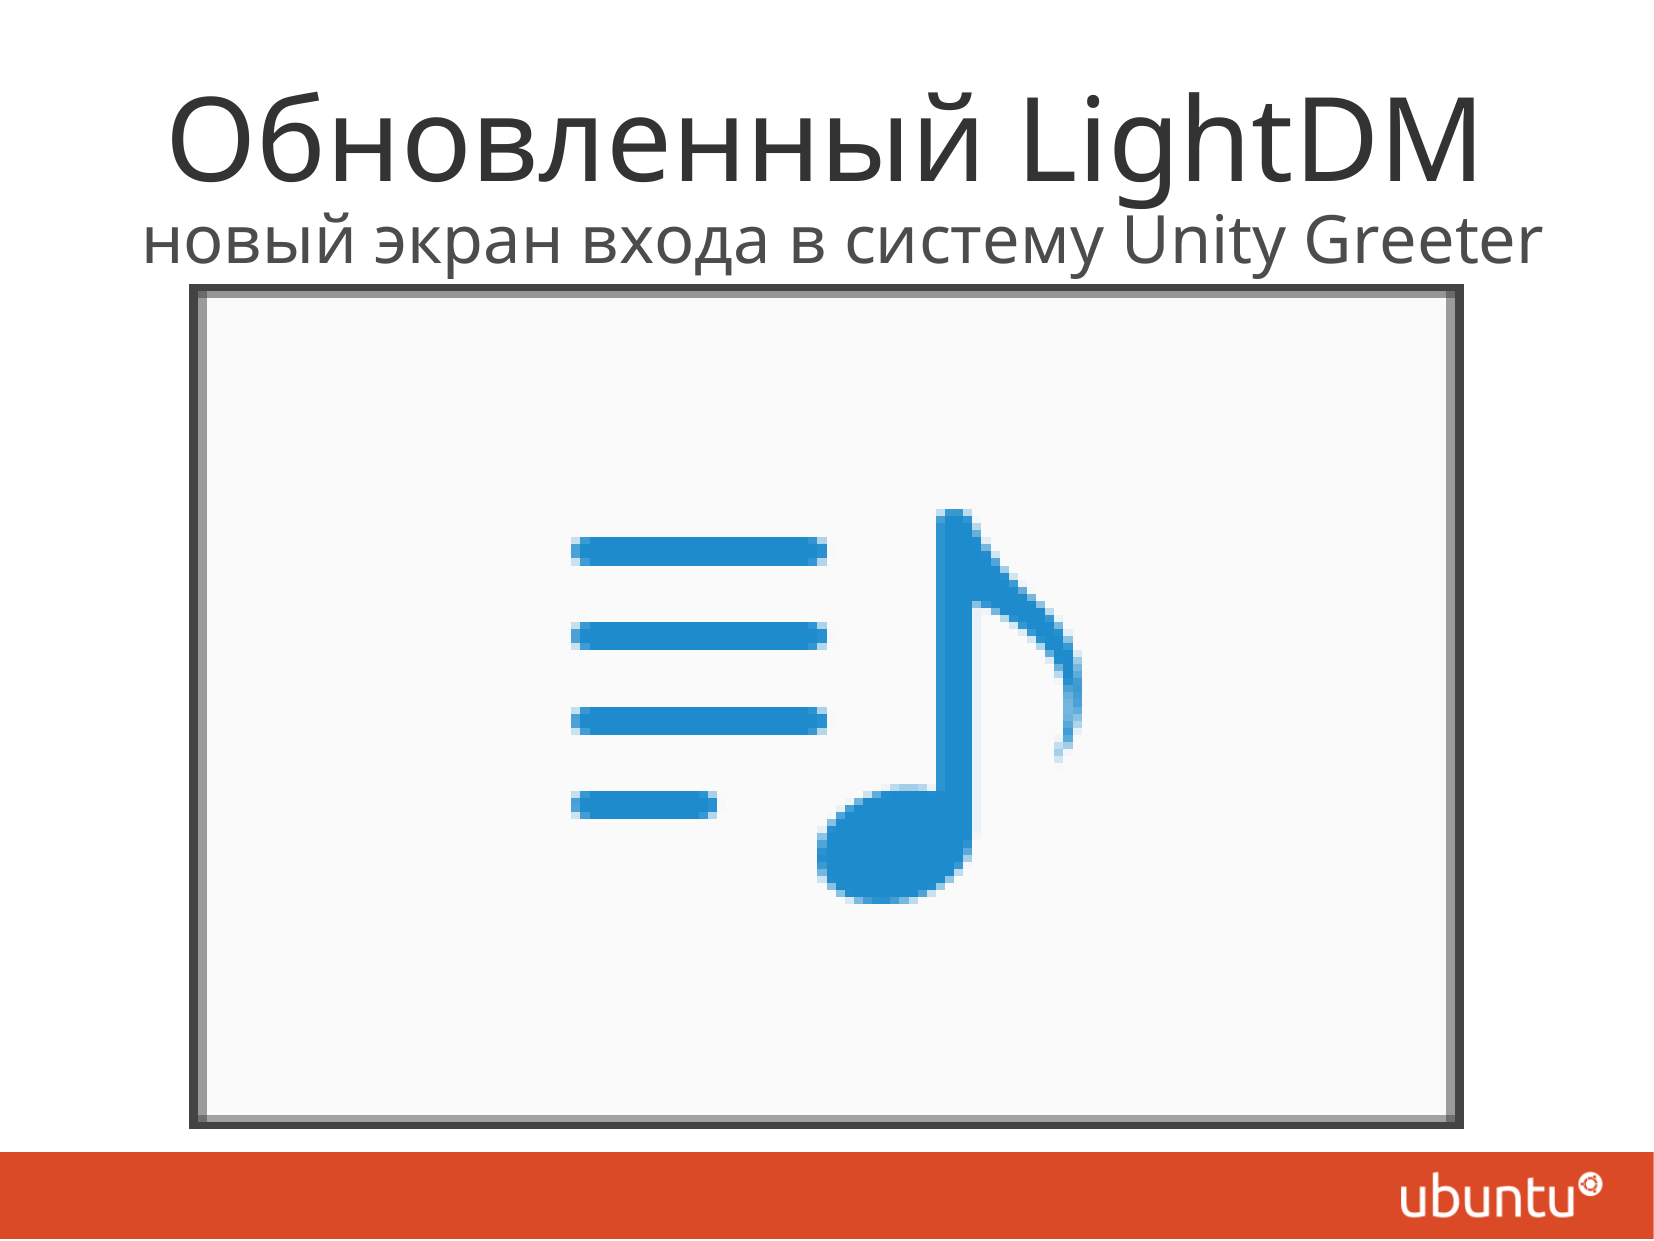

# Обновленный LightDM новый экран входа в систему Unity Greeter